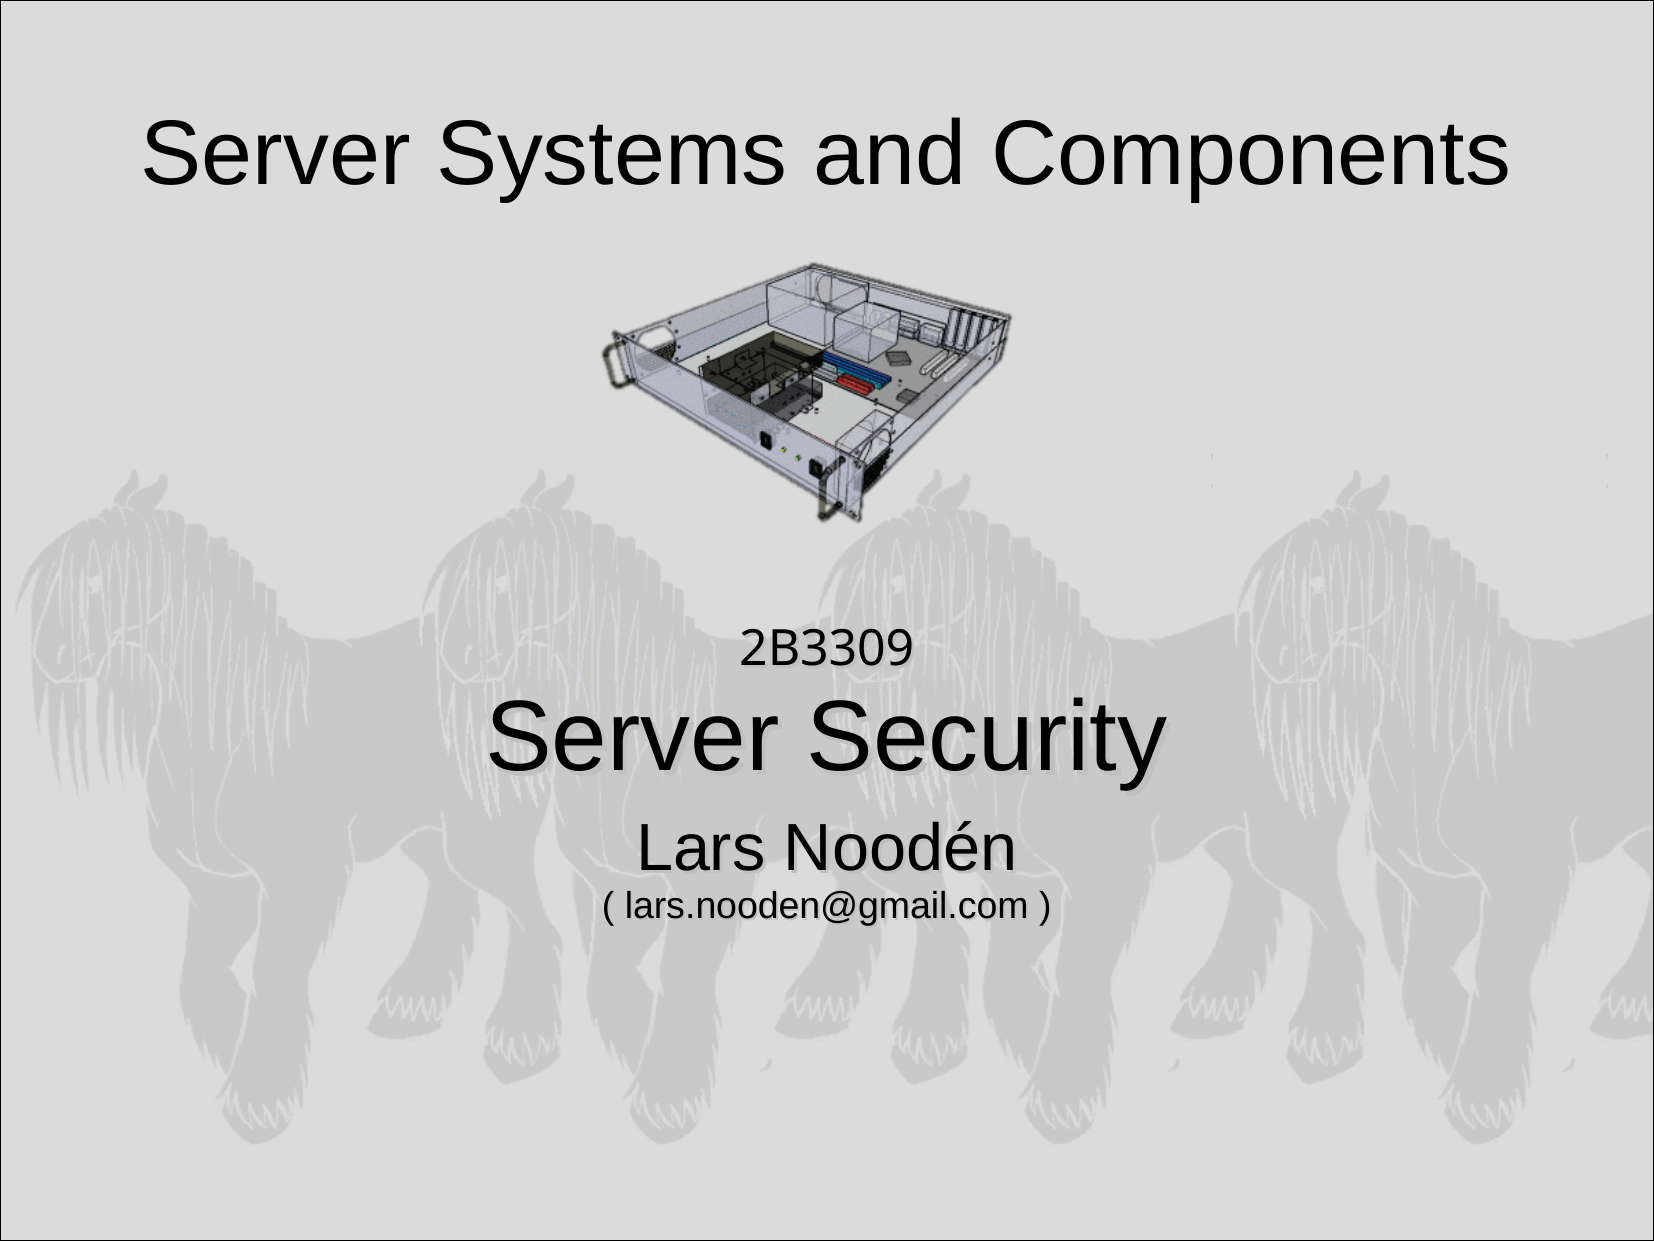

#
Server Systems and Components
2B3309
Server Security
Lars Noodén
( lars.nooden@gmail.com )